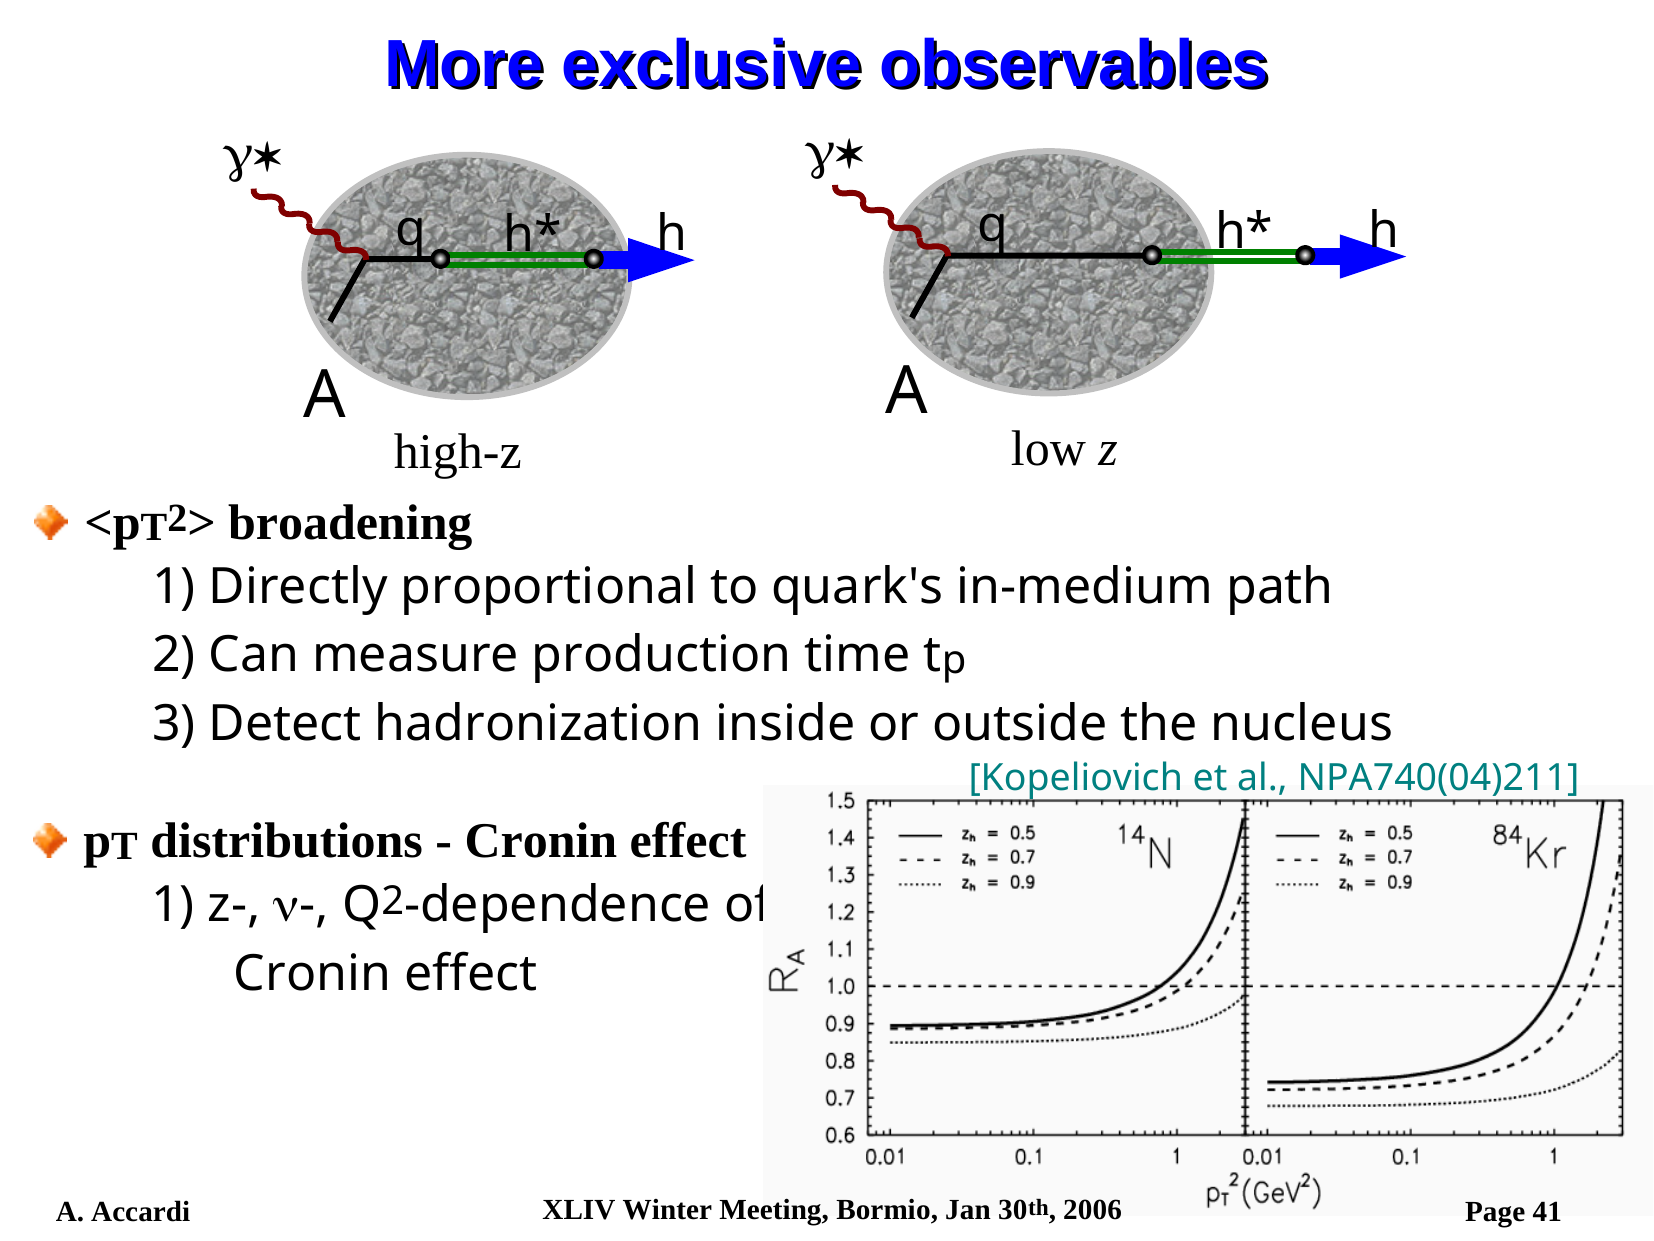

More exclusive observables
g*
q
h
 h*
A
low z
g*
q
h
 h*
A
high-z
<pT2> broadening
 Directly proportional to quark's in-medium path
 Can measure production time tp
 Detect hadronization inside or outside the nucleus
[Kopeliovich et al., NPA740(04)211]
pT distributions - Cronin effect
 z-, n-, Q2-dependence of
Cronin effect
A. Accardi
XLIV Winter Meeting, Bormio, Jan 30th, 2006
Page